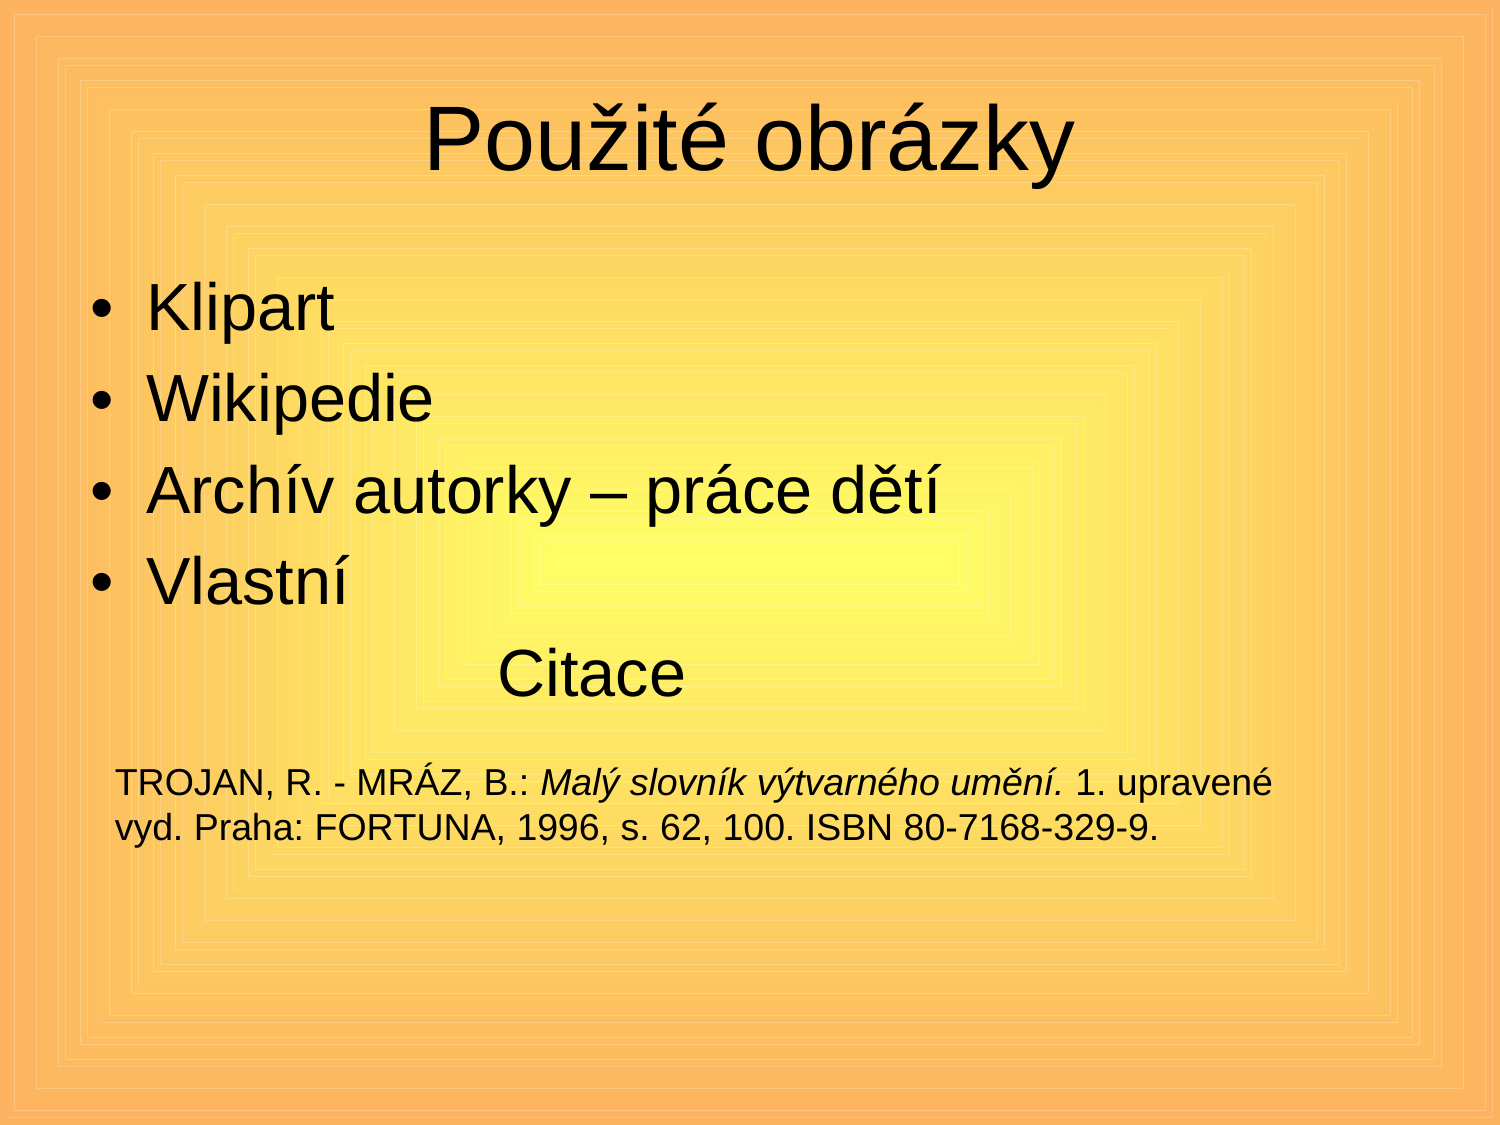

# Použité obrázky
Klipart
Wikipedie
Archív autorky – práce dětí
Vlastní
 Citace
TROJAN, R. - MRÁZ, B.: Malý slovník výtvarného umění. 1. upravené vyd. Praha: FORTUNA, 1996, s. 62, 100. ISBN 80-7168-329-9.